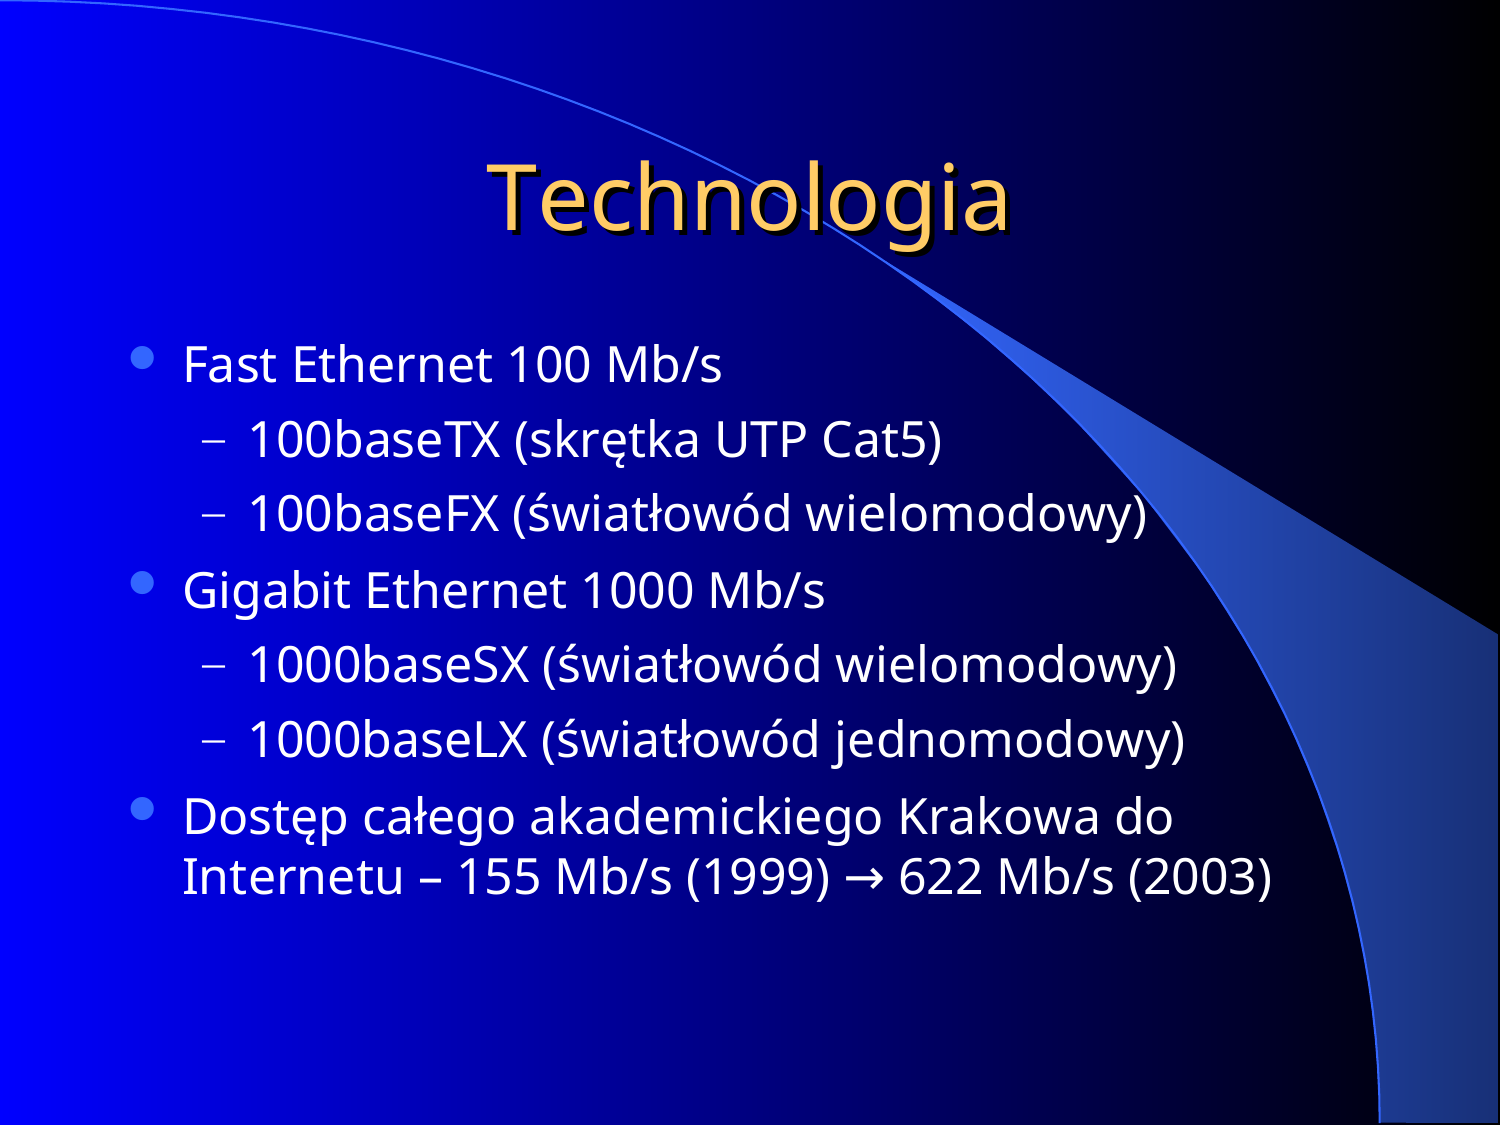

# Technologia
Fast Ethernet 100 Mb/s
100baseTX (skrętka UTP Cat5)
100baseFX (światłowód wielomodowy)
Gigabit Ethernet 1000 Mb/s
1000baseSX (światłowód wielomodowy)
1000baseLX (światłowód jednomodowy)
Dostęp całego akademickiego Krakowa do Internetu – 155 Mb/s (1999) → 622 Mb/s (2003)